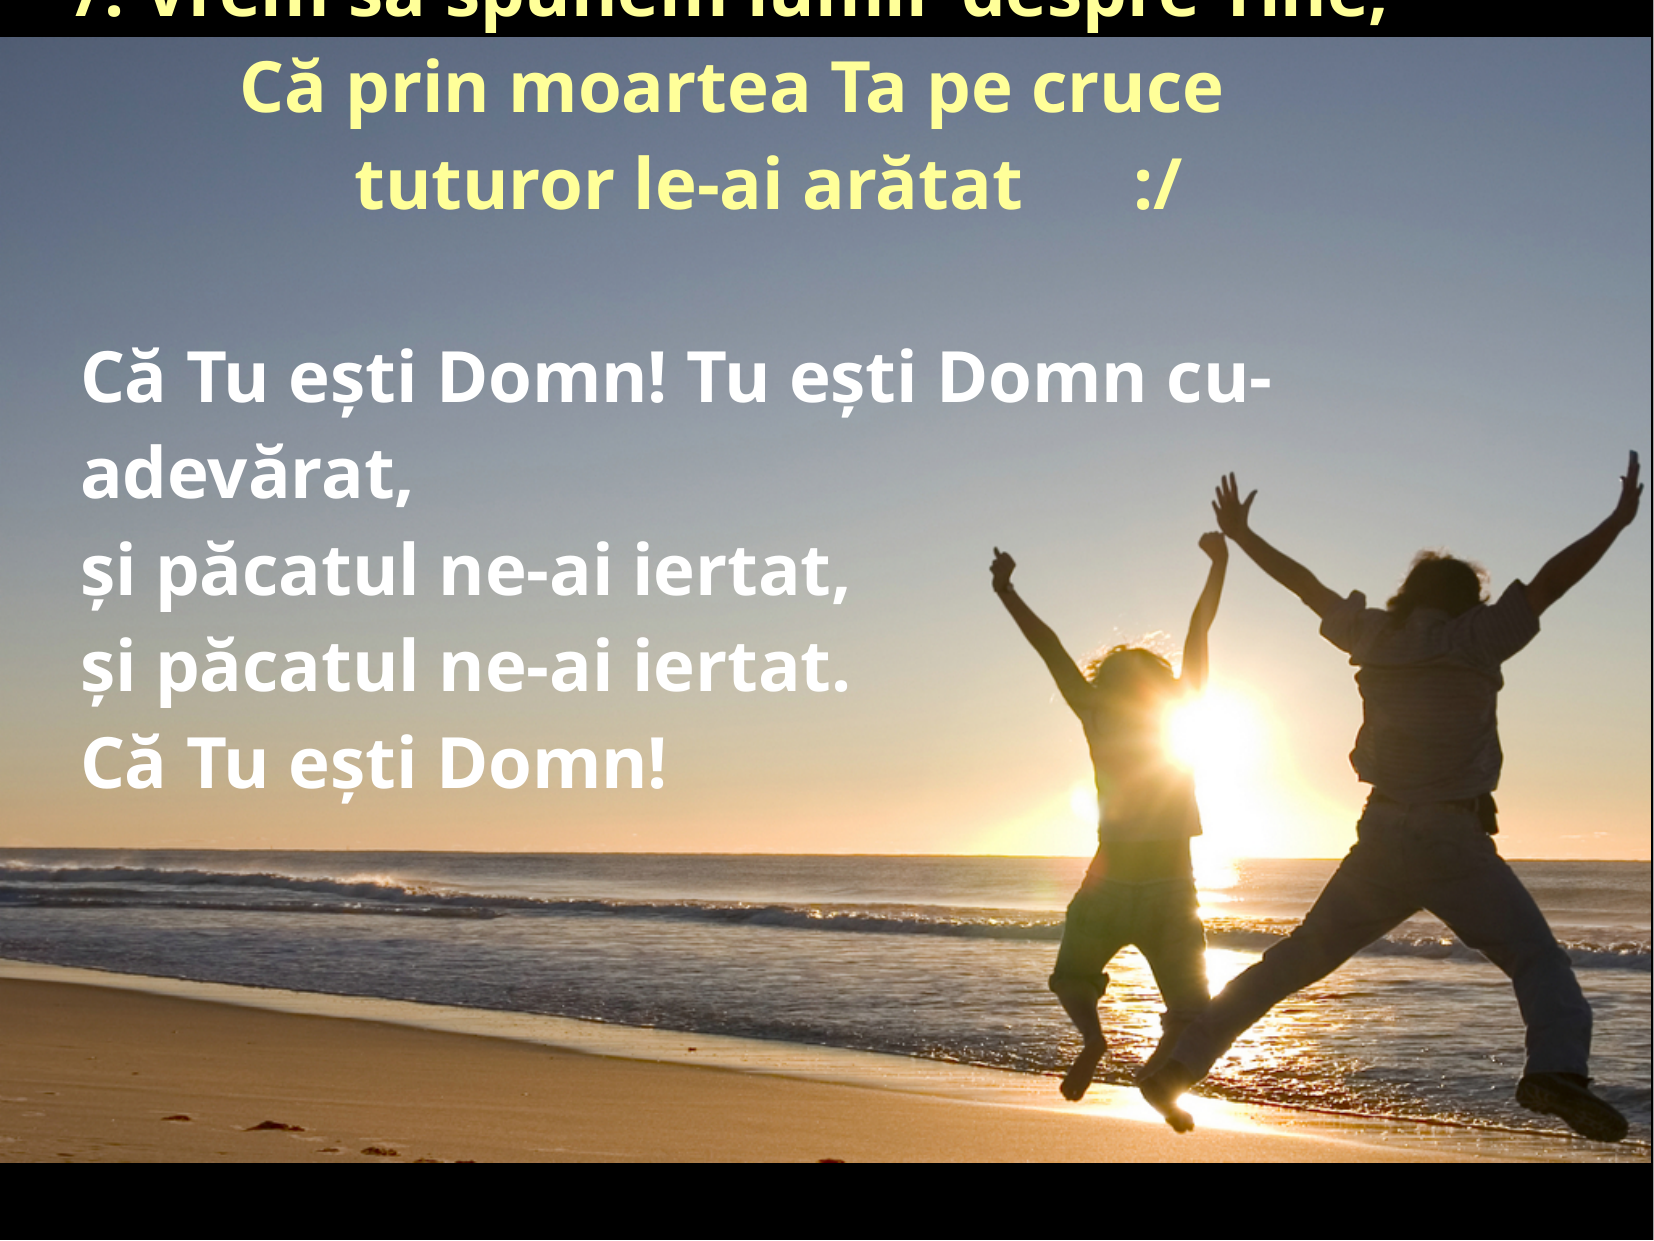

/: Vrem să spunem lumii	despre Tine,
Că prin moartea Ta pe cruce
	tuturor le-ai arătat :/
Că Tu eşti Domn! Tu eşti Domn cu-adevărat,
şi păcatul ne-ai iertat,
şi păcatul ne-ai iertat.
Că Tu eşti Domn!